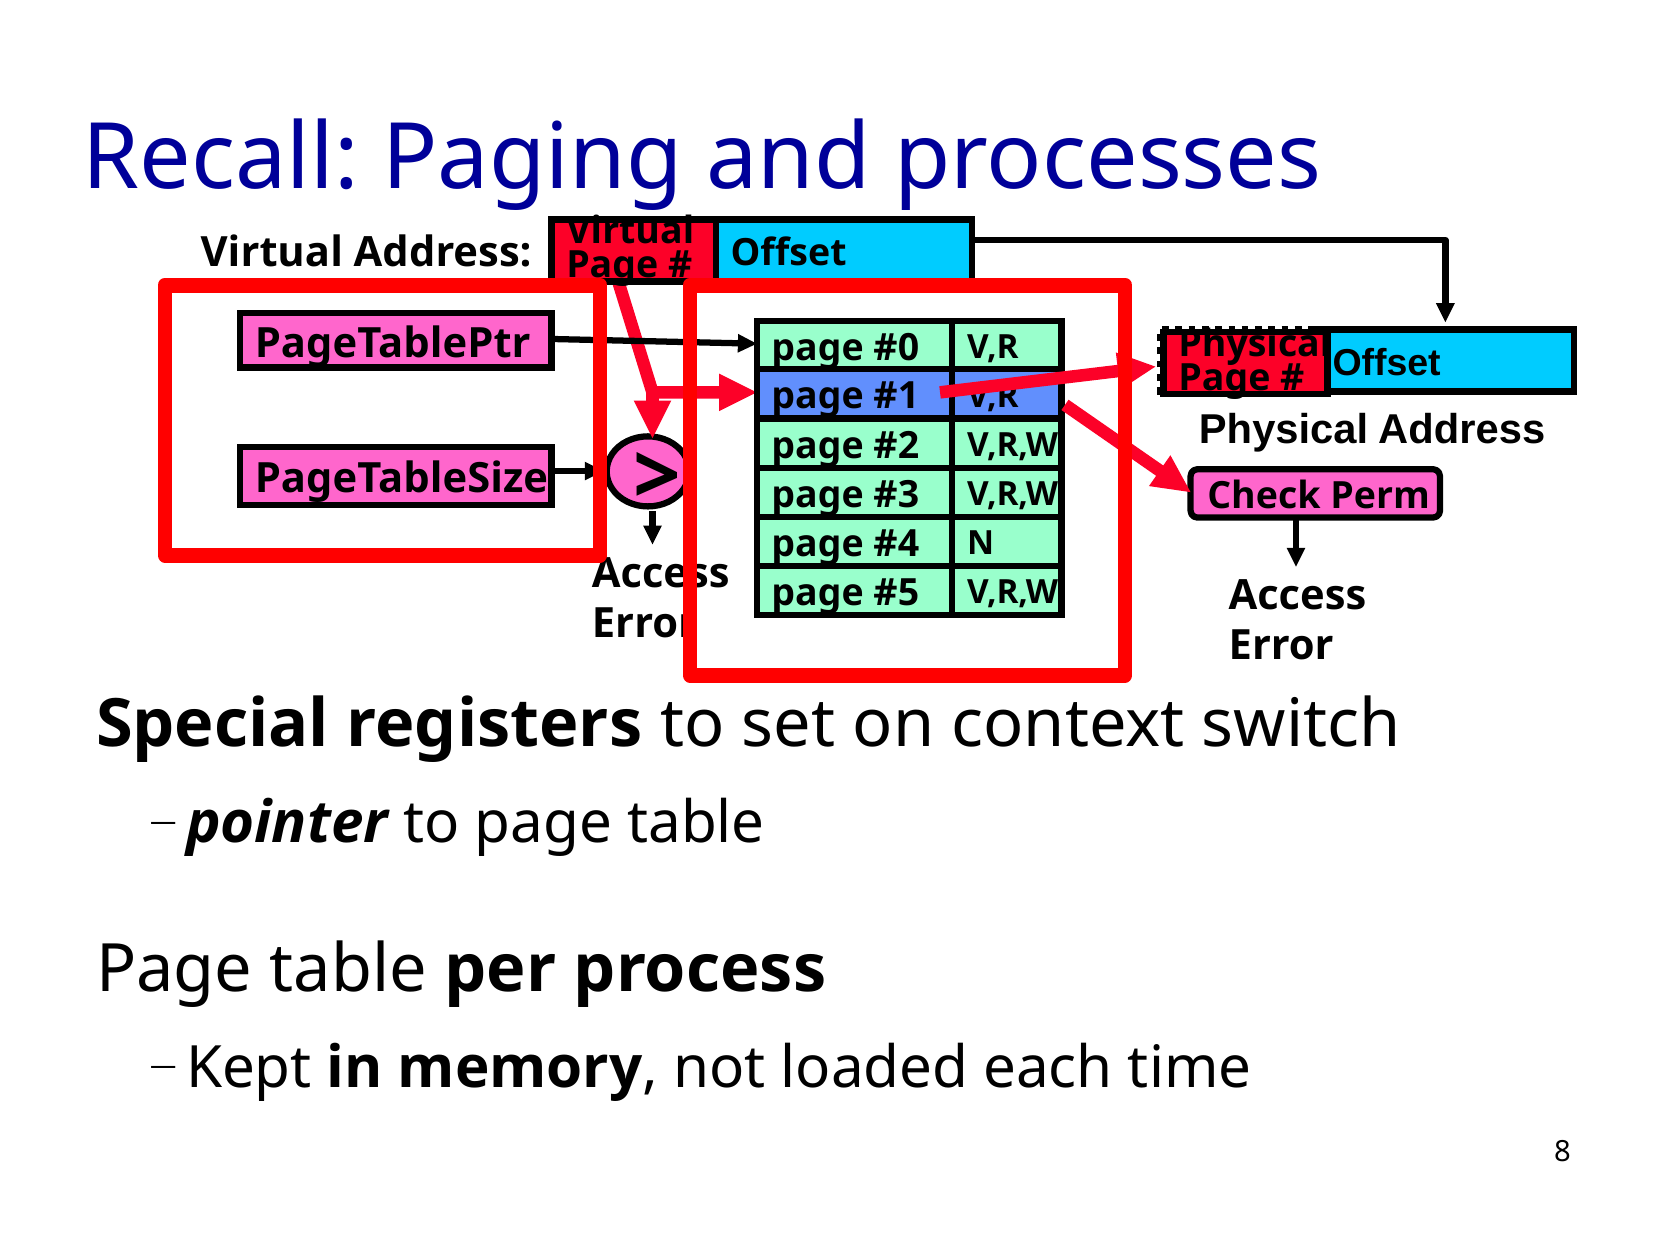

# Recall: Paging and processes
Virtual Address:
Virtual
Page #
Offset
Offset
Physical Address
PageTablePtr
page #0
V,R
page #1
V,R
page #2
V,R,W
page #3
V,R,W
page #4
N
page #5
V,R,W
Physical
Page #
page #1
V,R
>
PageTableSize
Access
Error
Check Perm
Access
Error
Special registers to set on context switch
pointer to page table
Page table per process
Kept in memory, not loaded each time
8